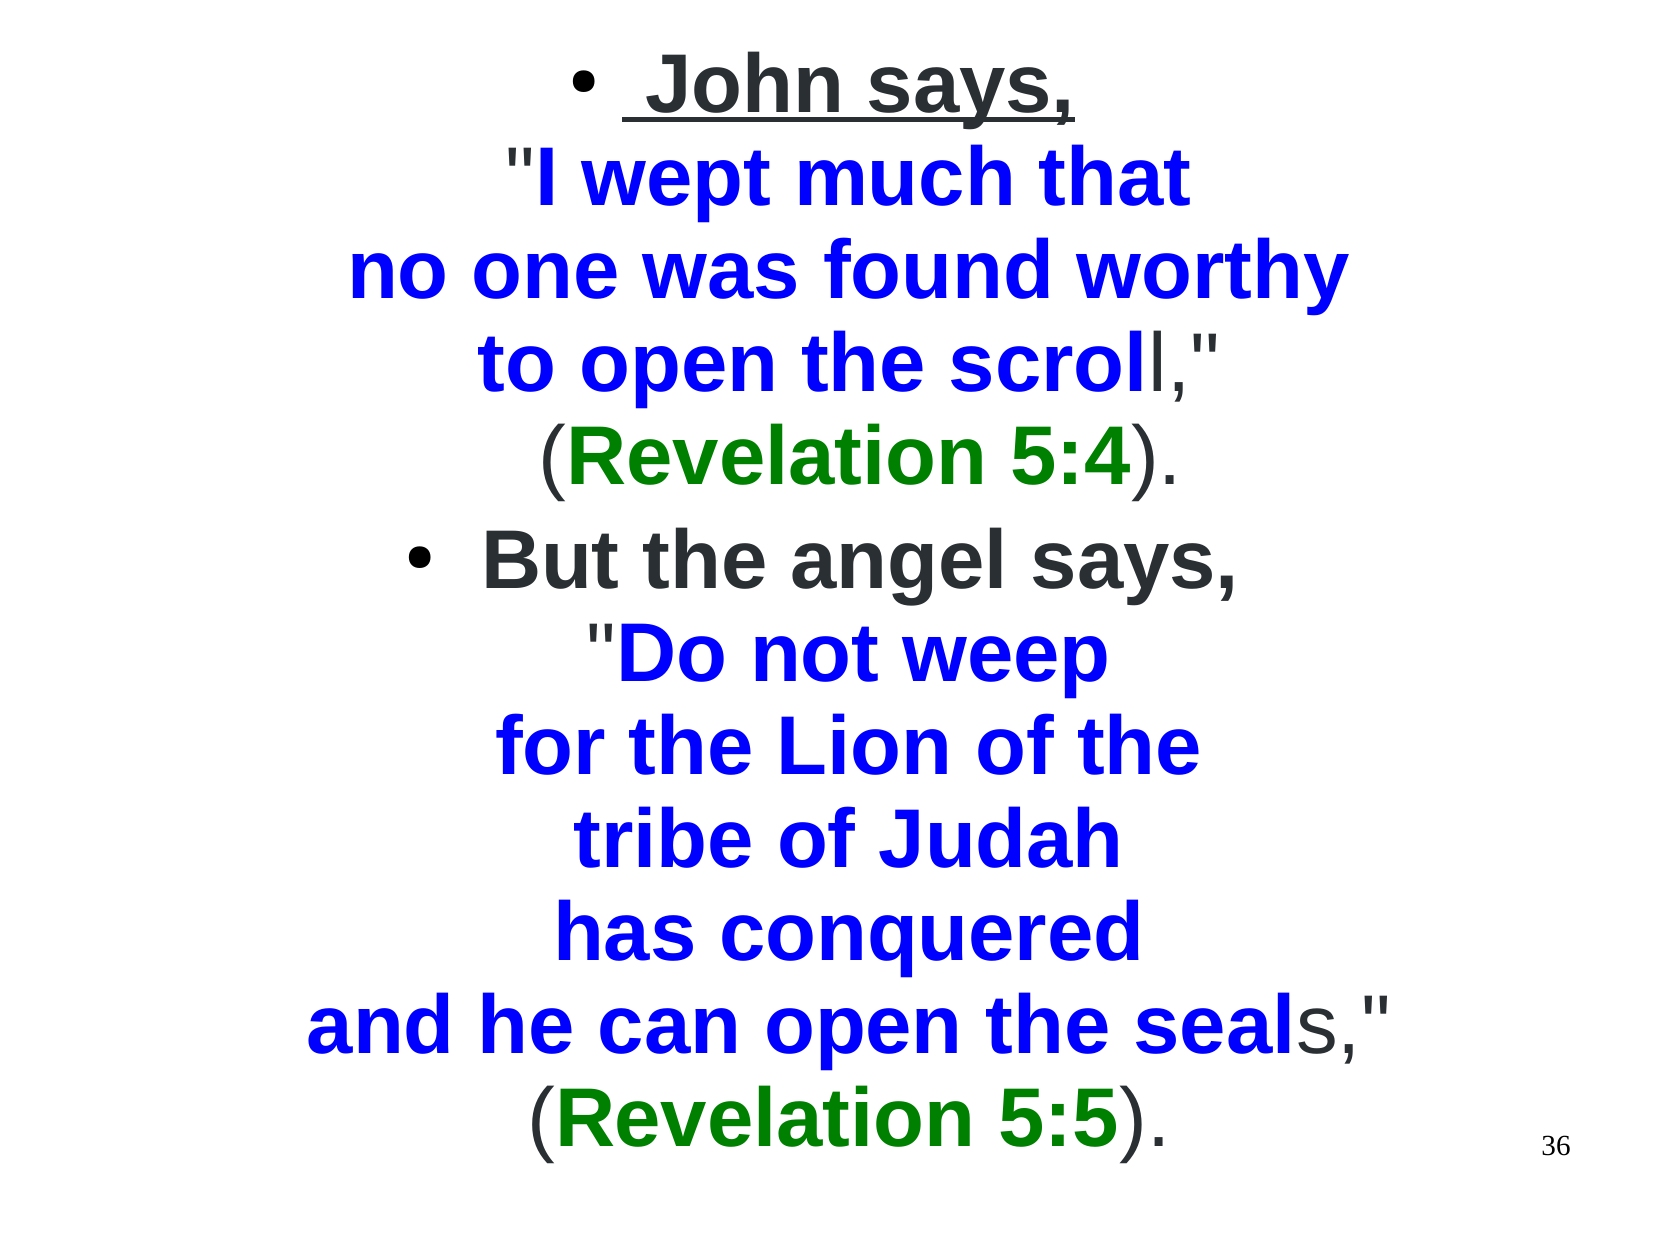

# John says, "I wept much that no one was found worthy to open the scroll," (Revelation 5:4).
 But the angel says,
"Do not weep
for the Lion of the
tribe of Judah
has conquered
and he can open the seals,"
(Revelation 5:5).
36